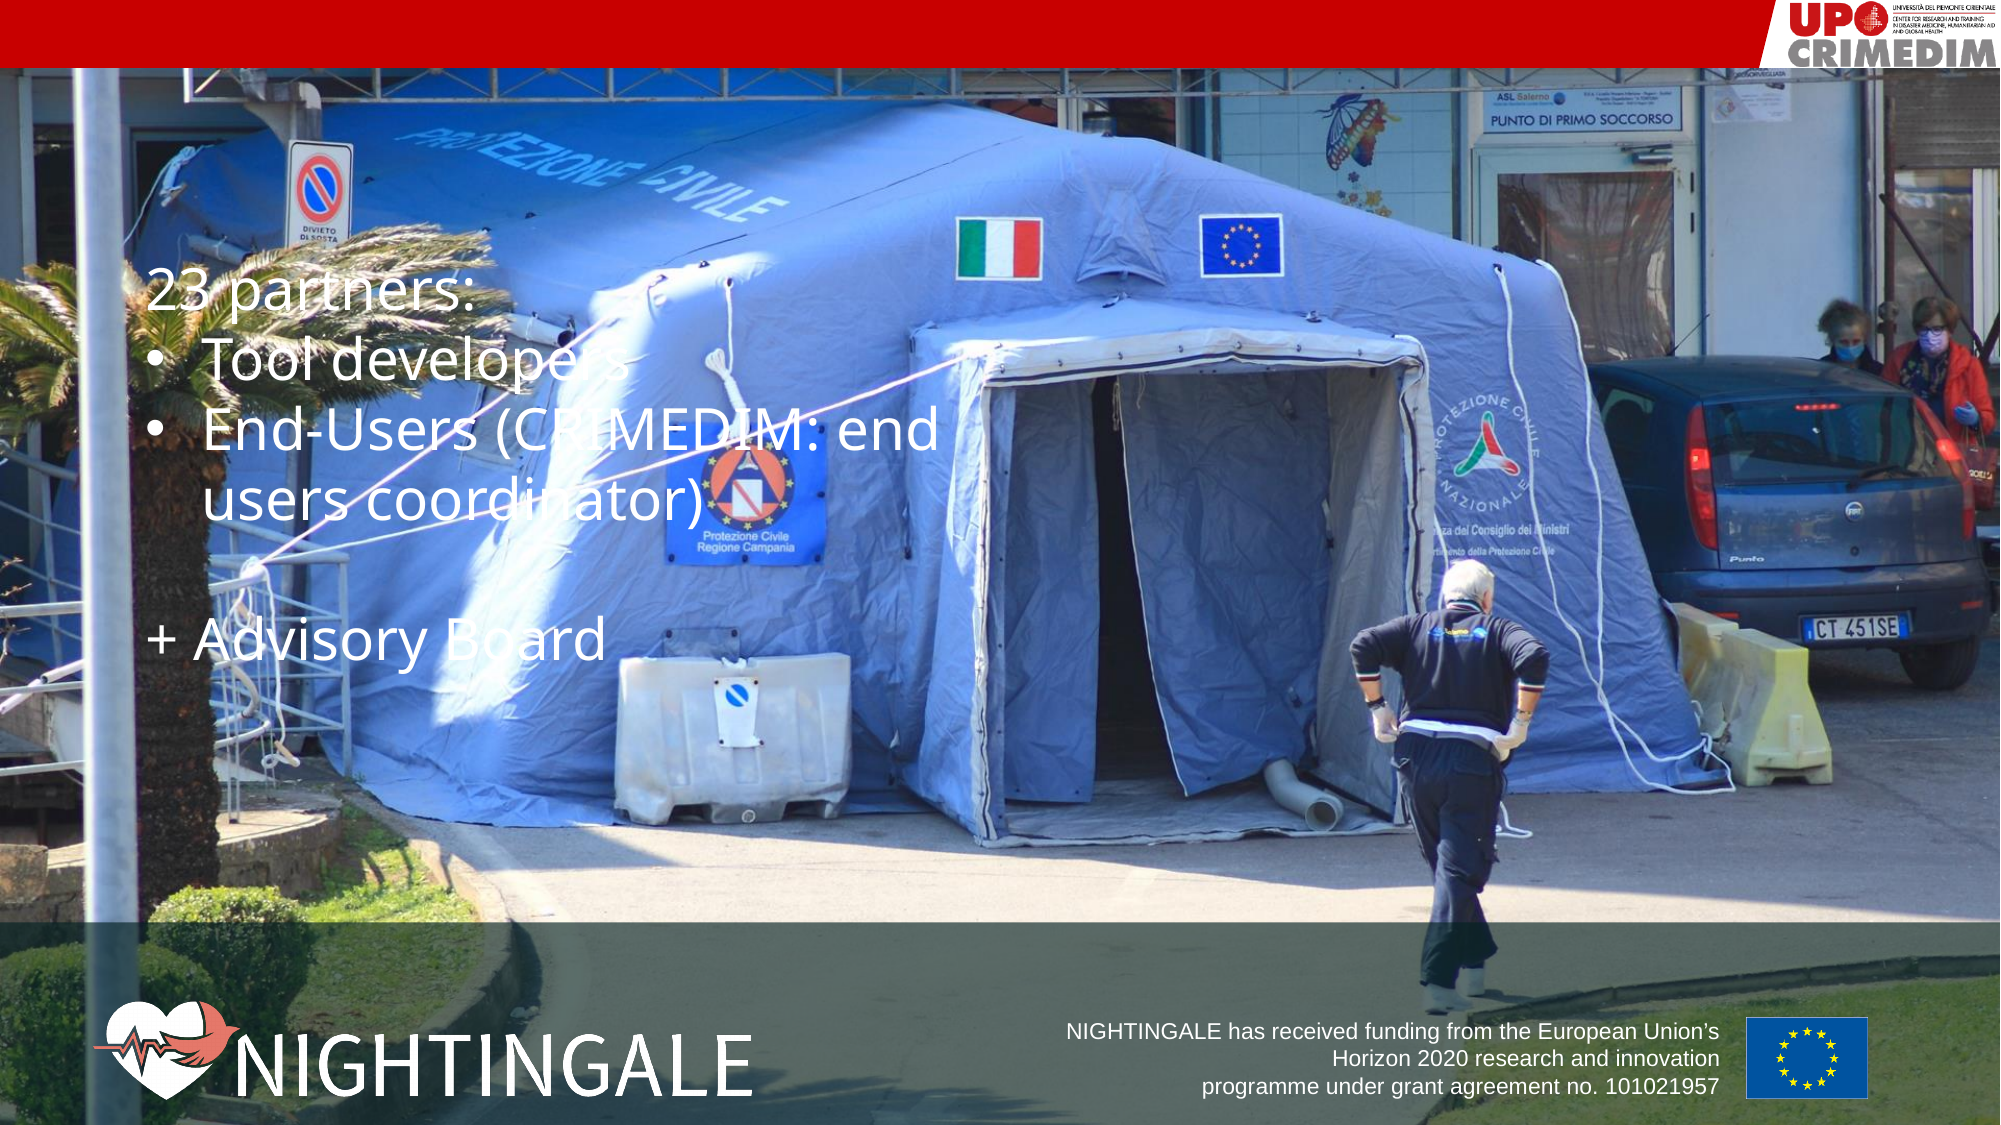

23 partners:
Tool developers
End-Users (CRIMEDIM: end users coordinator)
+ Advisory Board
NIGHTINGALE has received funding from the European Union’s Horizon 2020 research and innovation
programme under grant agreement no. 101021957